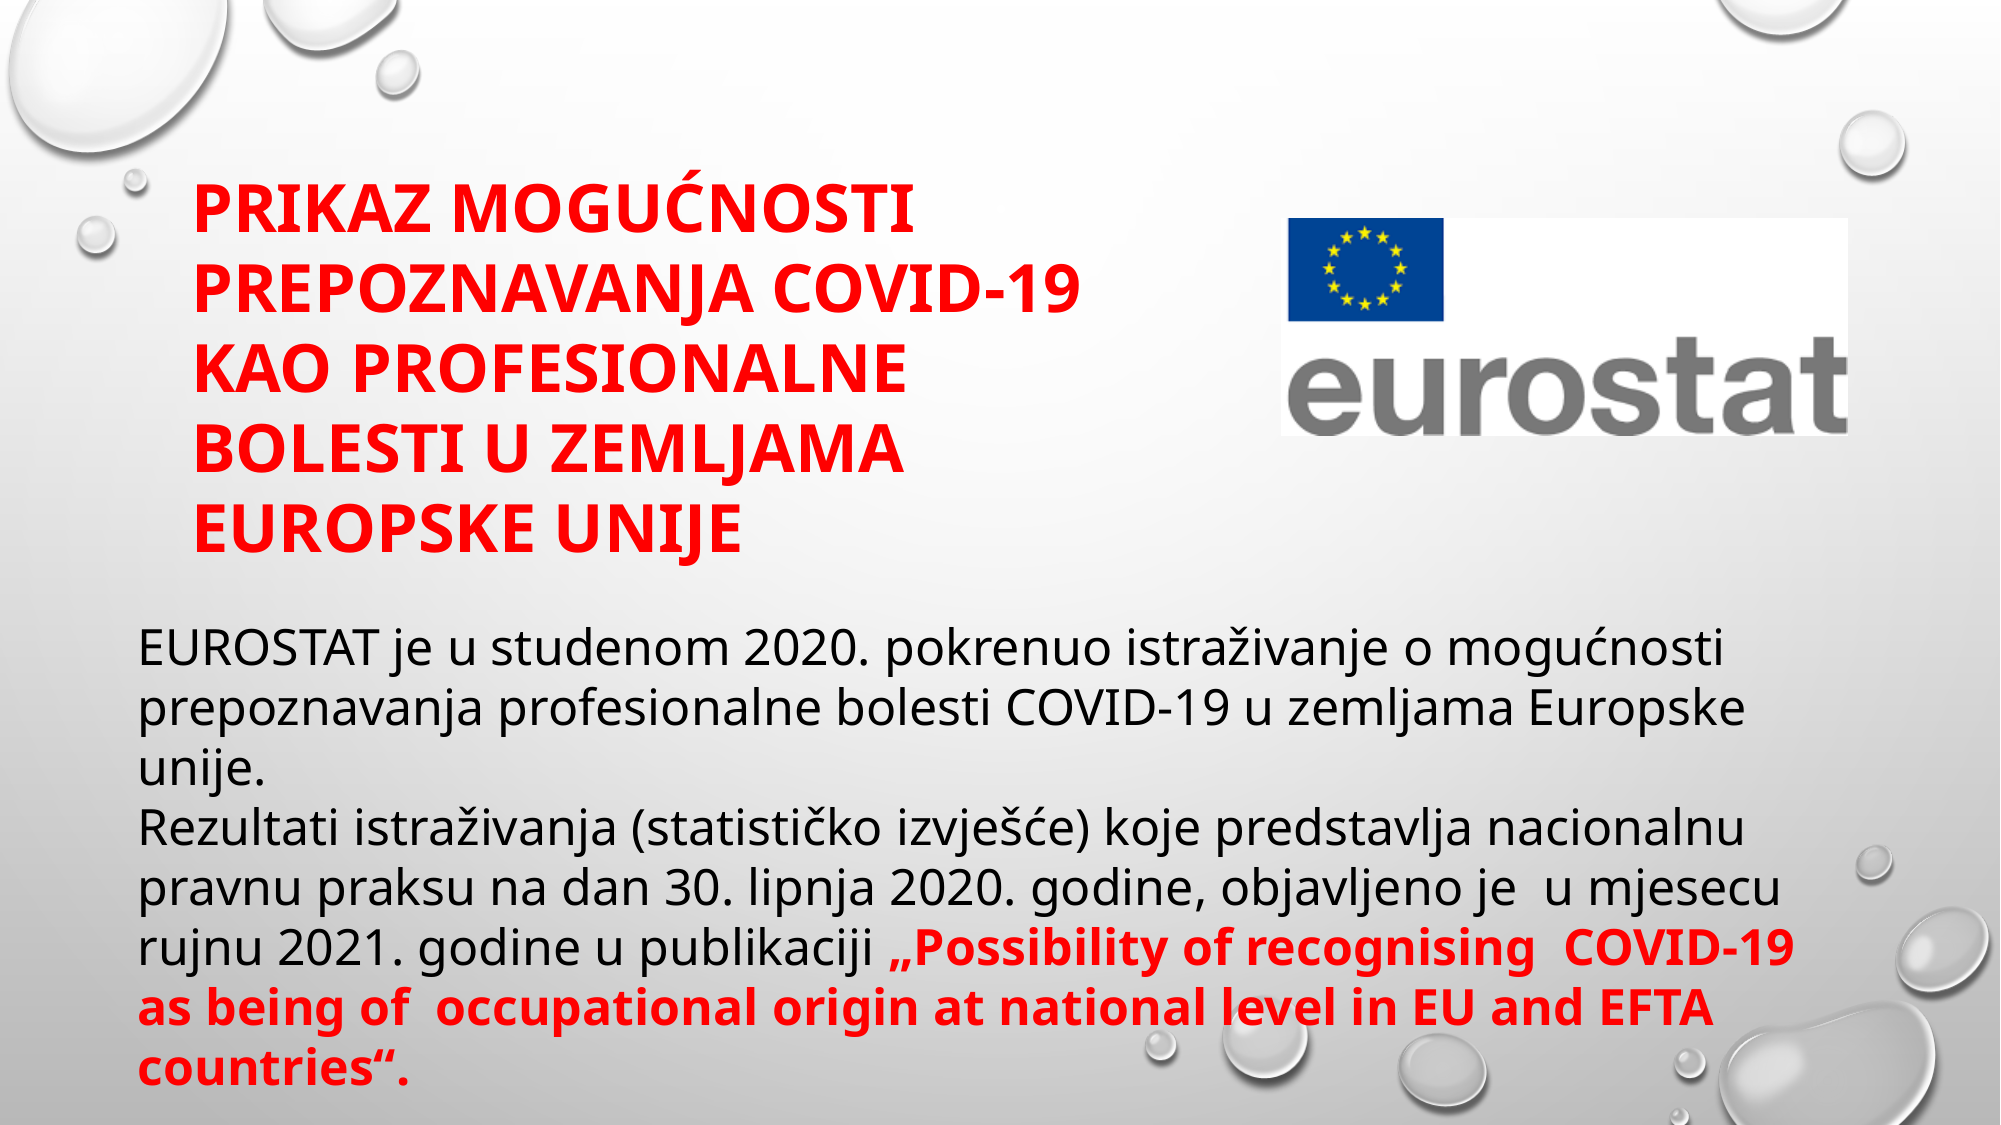

PRIKAZ MOGUĆNOSTI PREPOZNAVANJA COVID-19 KAO PROFESIONALNE BOLESTI U ZEMLJAMA EUROPSKE UNIJE
EUROSTAT je u studenom 2020. pokrenuo istraživanje o mogućnosti prepoznavanja profesionalne bolesti COVID-19 u zemljama Europske unije.
Rezultati istraživanja (statističko izvješće) koje predstavlja nacionalnu pravnu praksu na dan 30. lipnja 2020. godine, objavljeno je u mjesecu rujnu 2021. godine u publikaciji „Possibility of recognising COVID-19 as being of occupational origin at national level in EU and EFTA countries“.